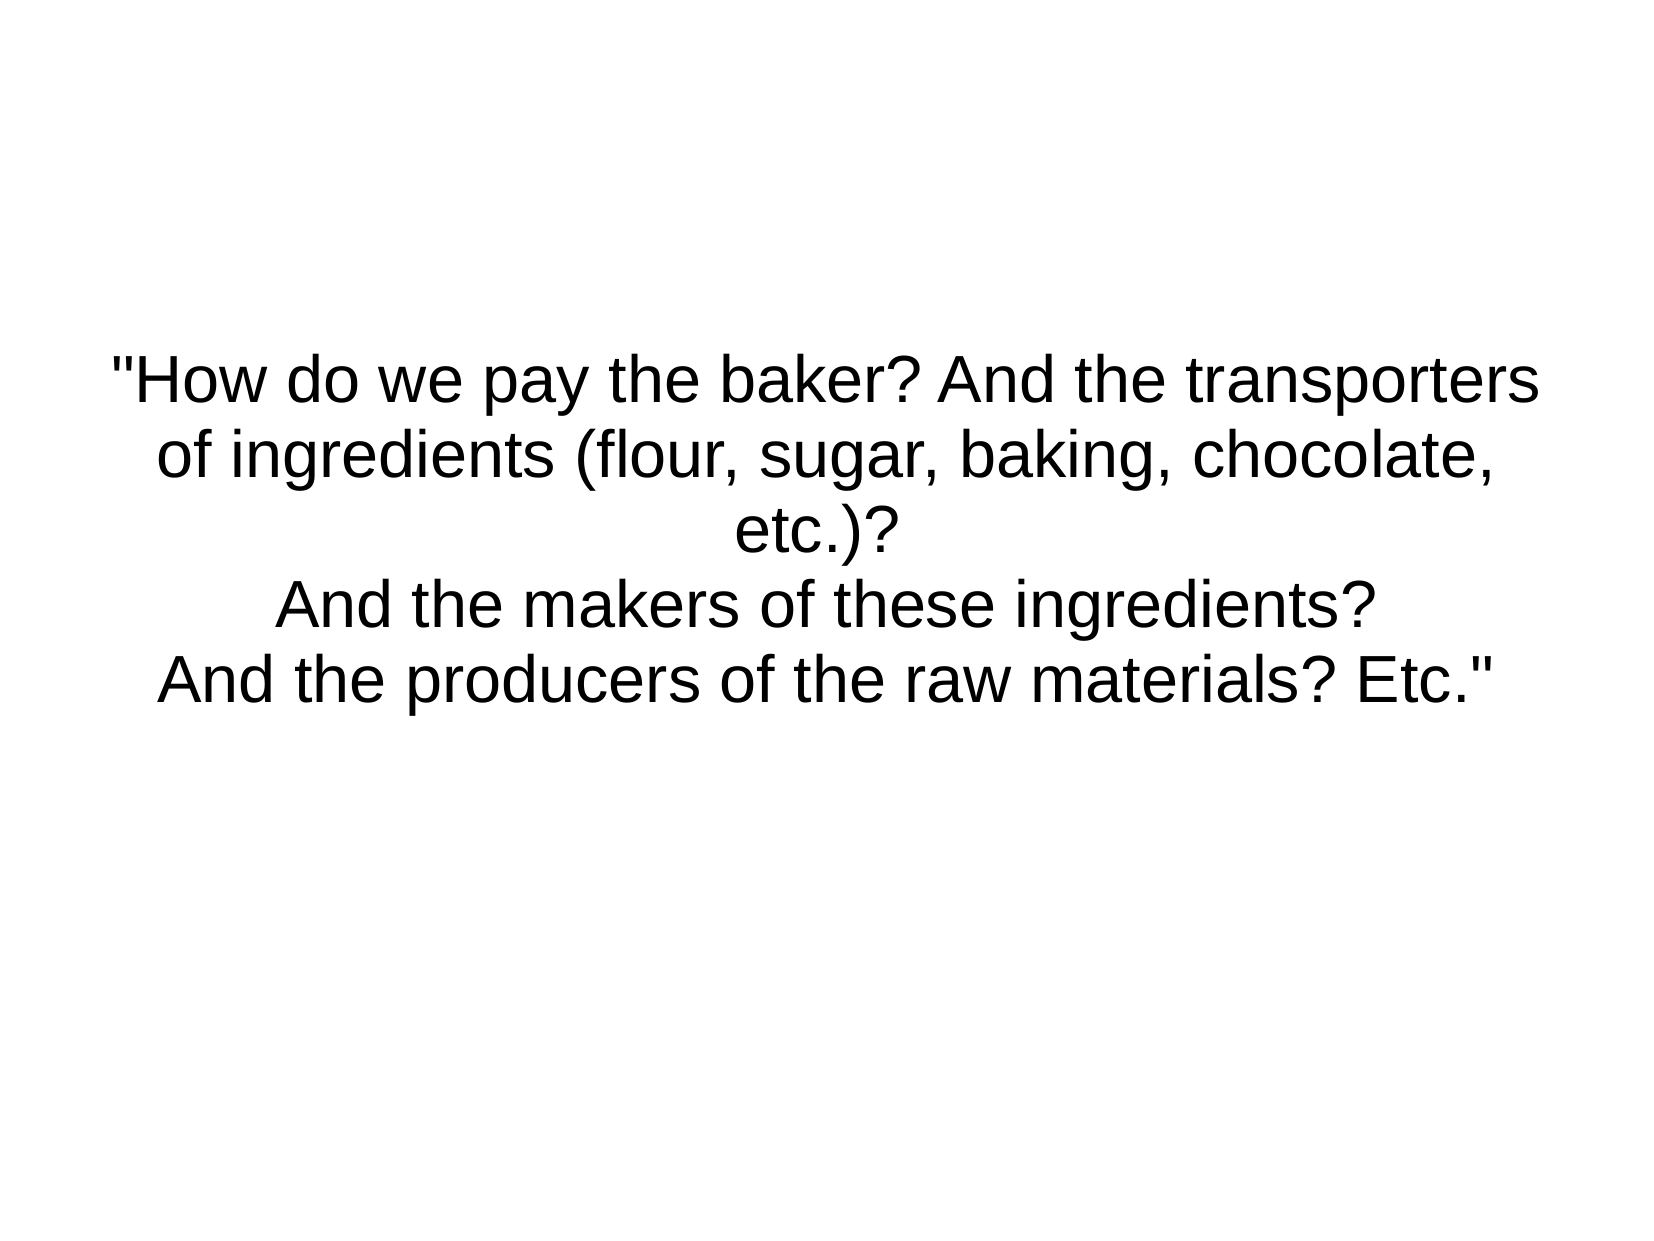

# "How do we pay the baker? And the transporters of ingredients (flour, sugar, baking, chocolate, etc.)?
And the makers of these ingredients?
And the producers of the raw materials? Etc."